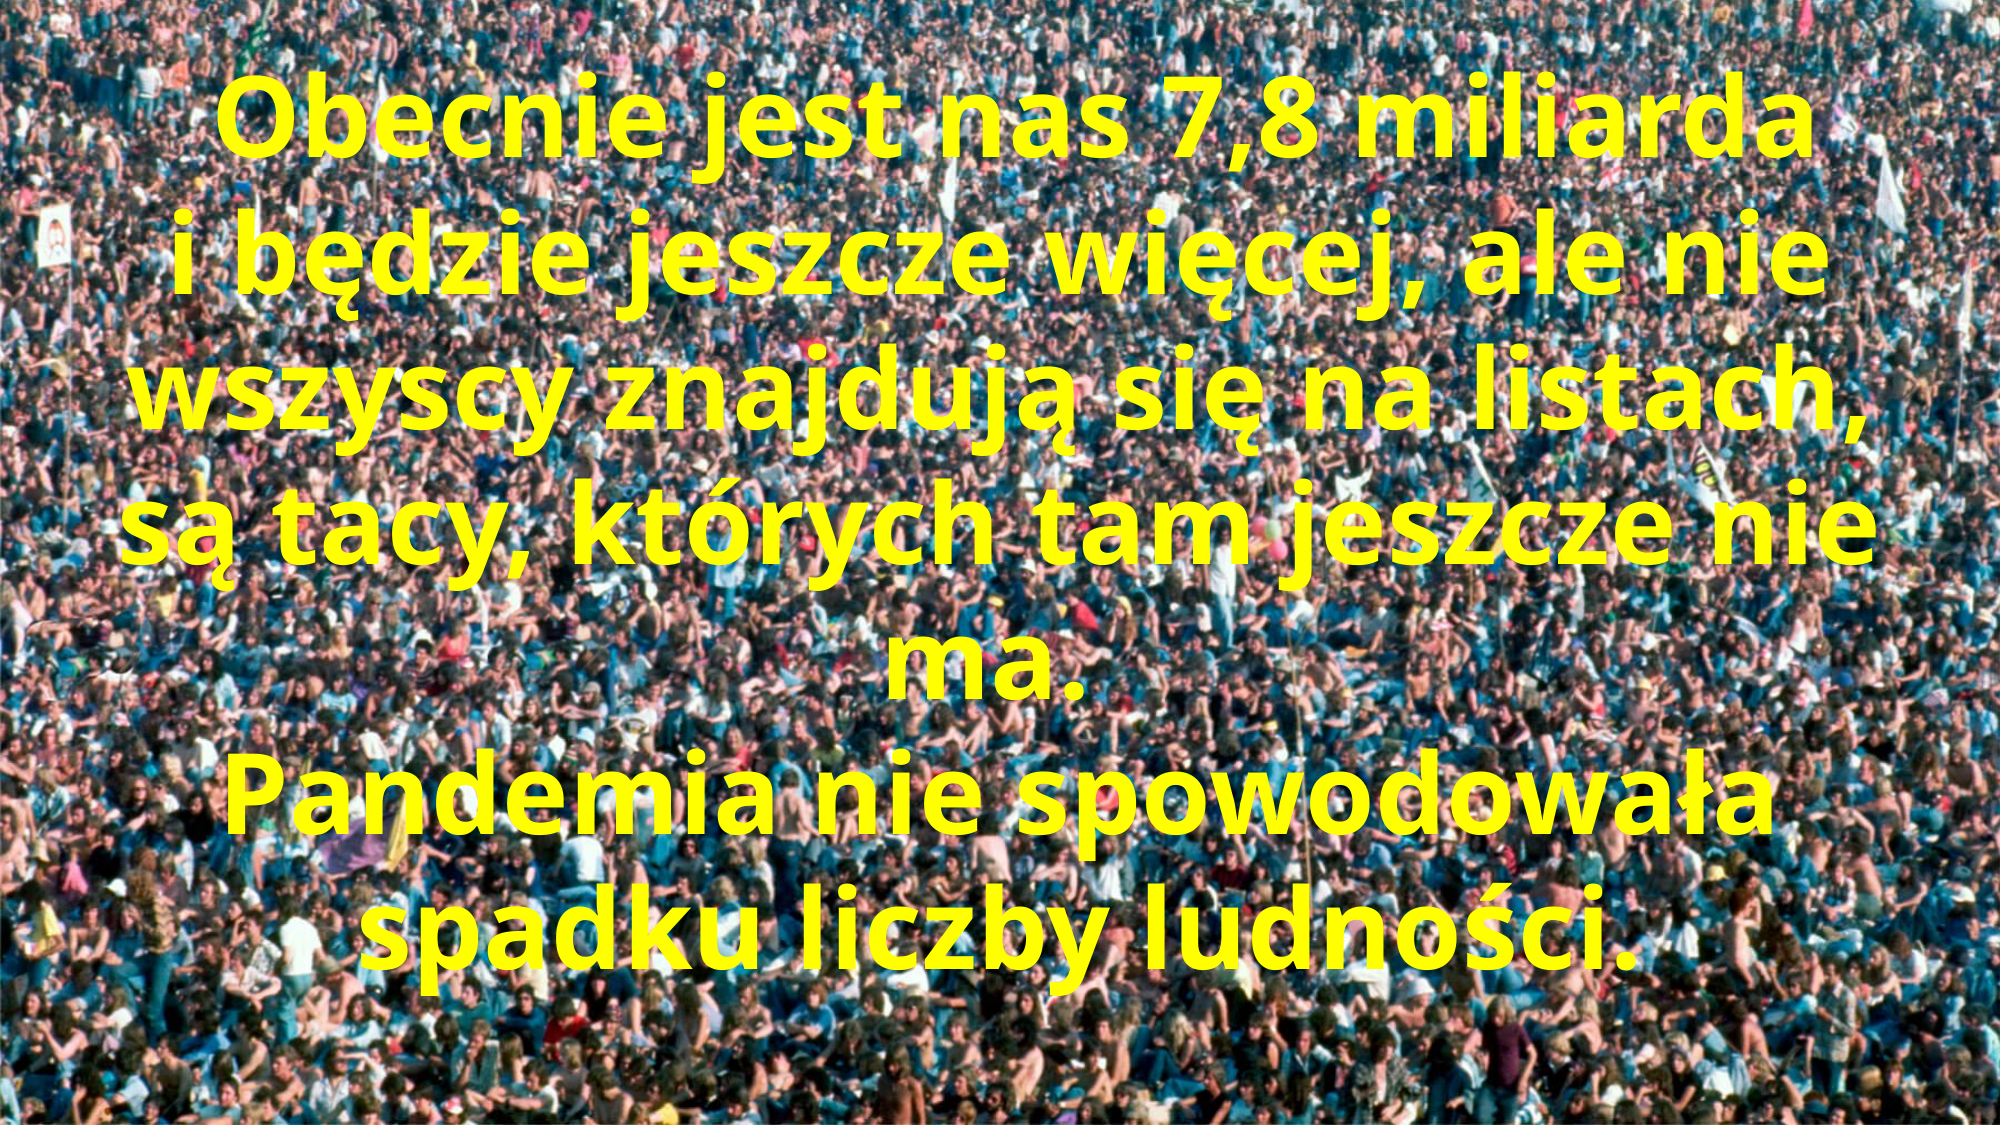

Obecnie jest nas 7,8 miliarda i będzie jeszcze więcej, ale nie wszyscy znajdują się na listach, są tacy, których tam jeszcze nie ma.
Pandemia nie spowodowała spadku liczby ludności.